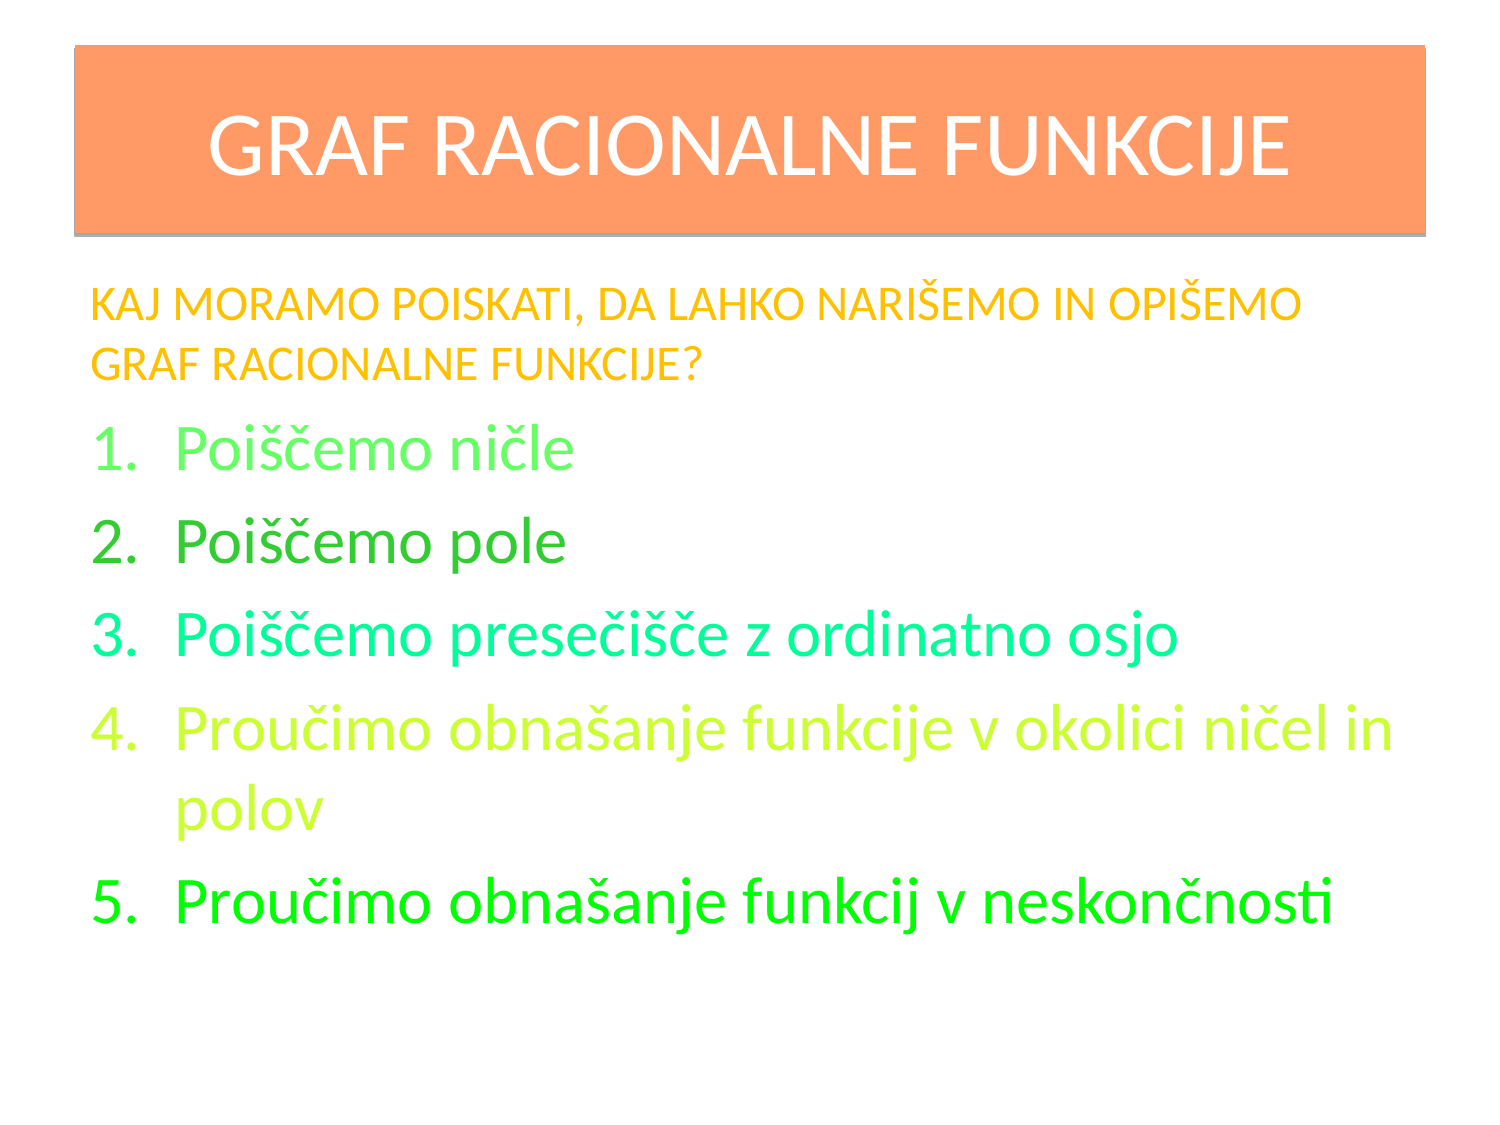

# GRAF RACIONALNE FUNKCIJE
KAJ MORAMO POISKATI, DA LAHKO NARIŠEMO IN OPIŠEMO GRAF RACIONALNE FUNKCIJE?
Poiščemo ničle
Poiščemo pole
Poiščemo presečišče z ordinatno osjo
Proučimo obnašanje funkcije v okolici ničel in polov
Proučimo obnašanje funkcij v neskončnosti